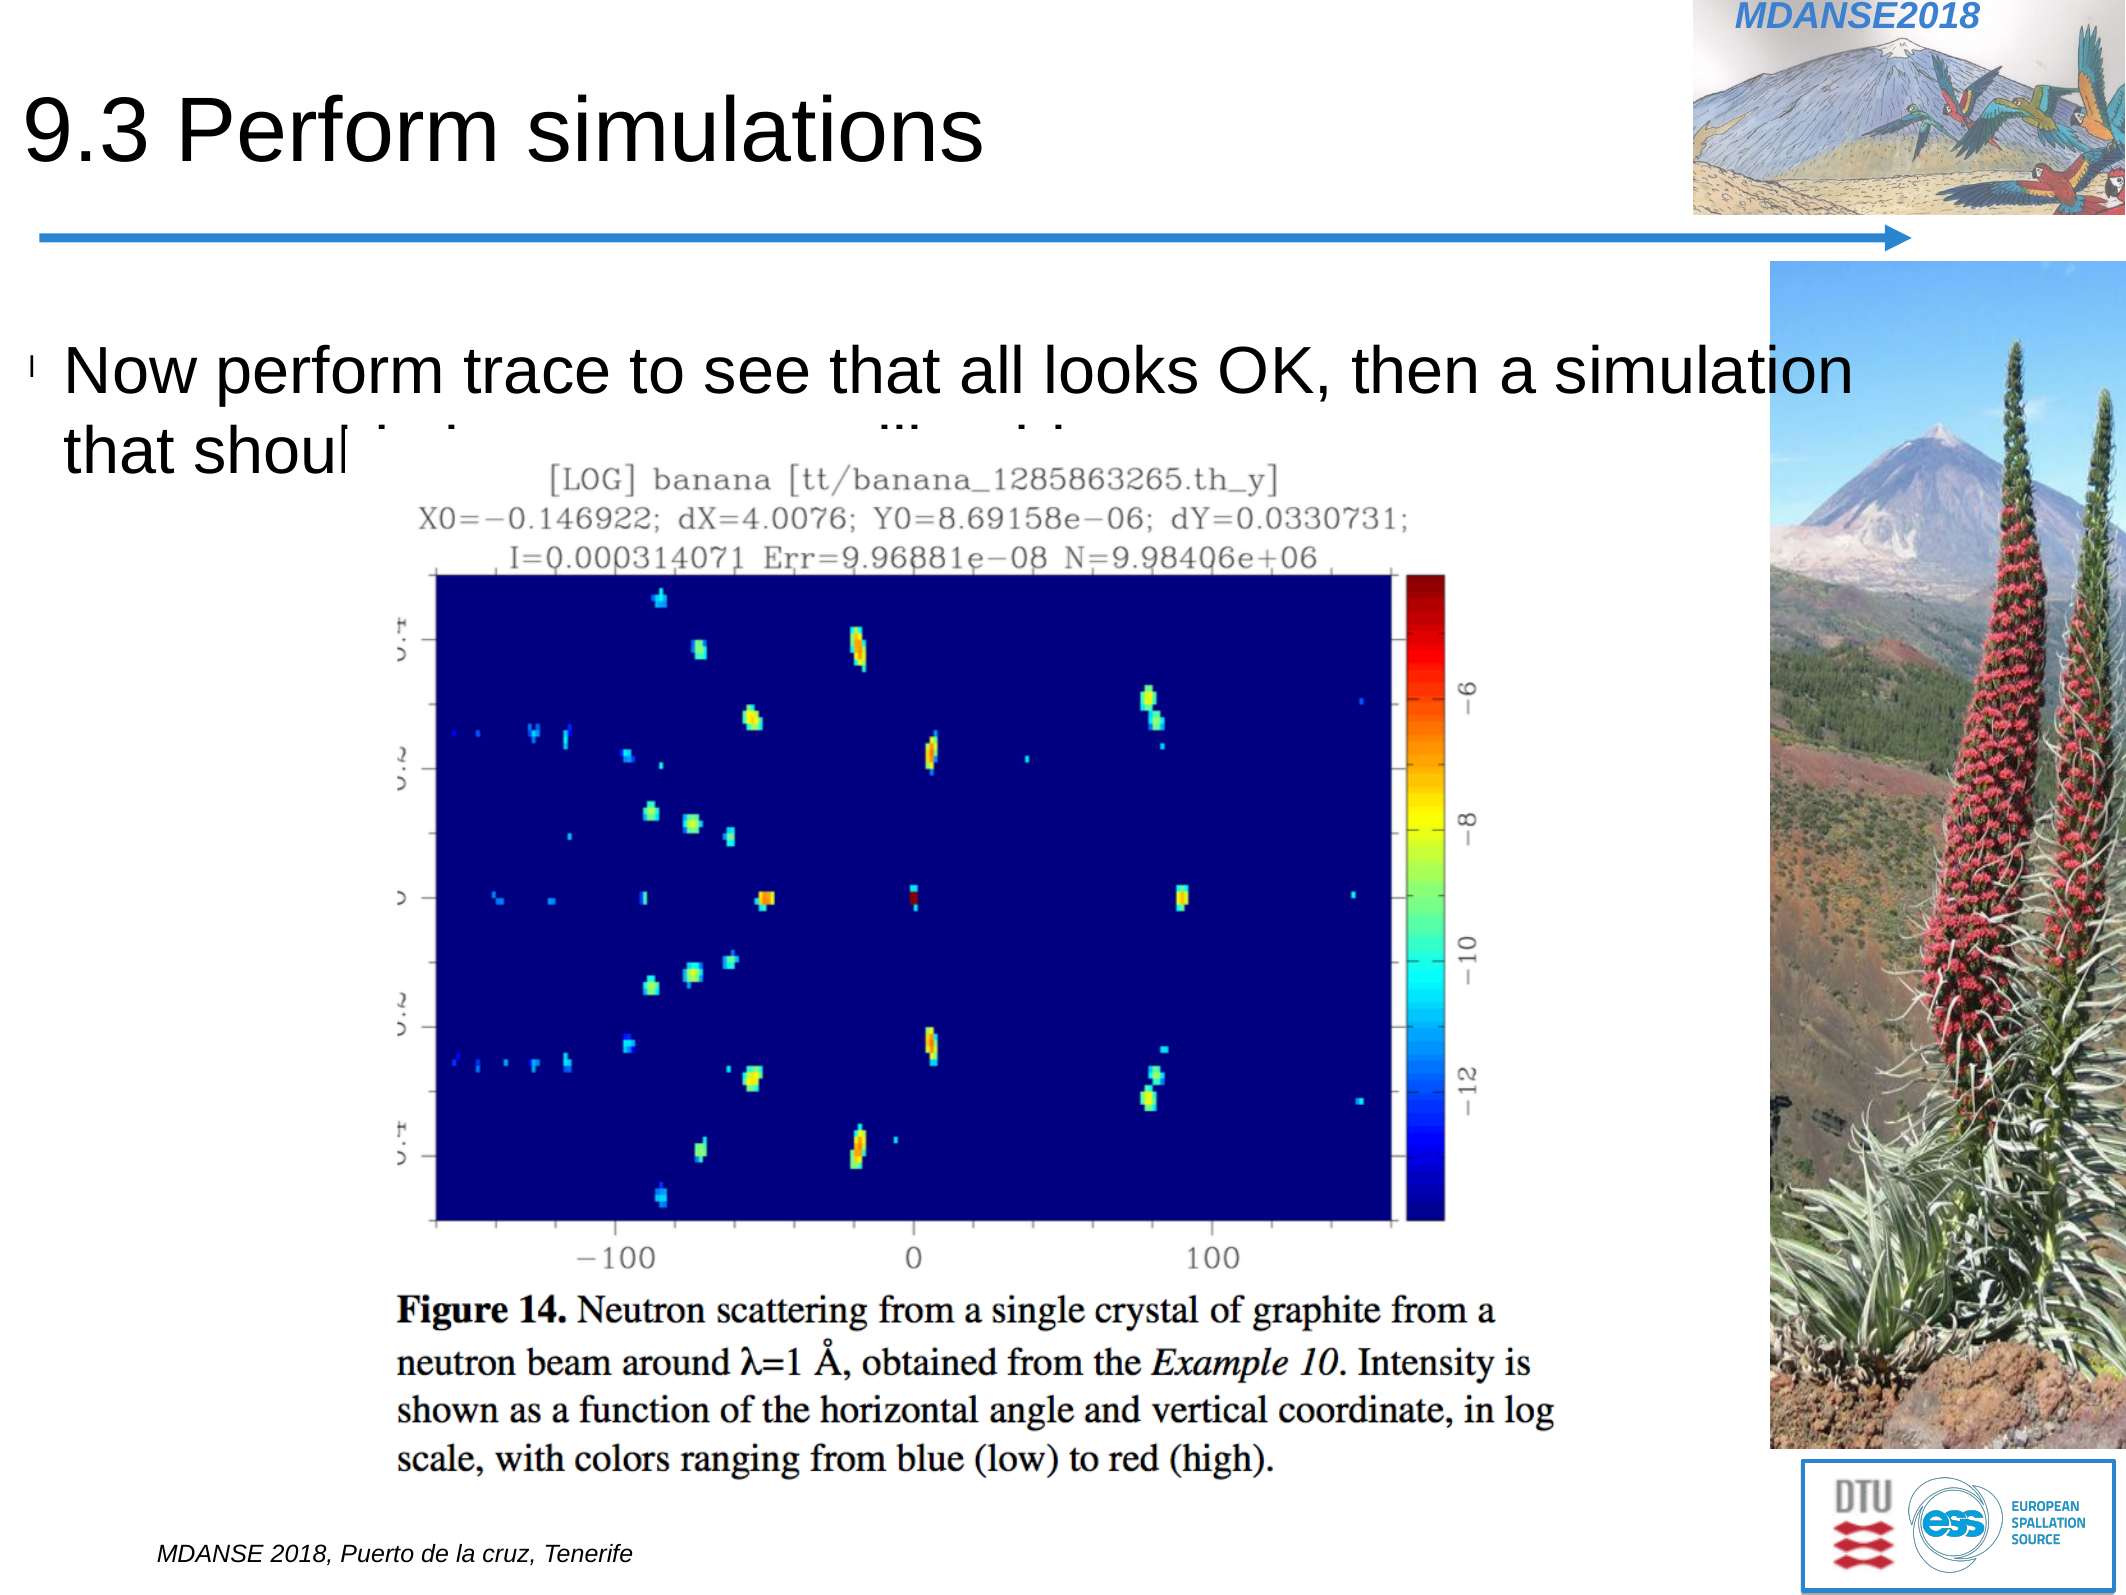

9.3 Perform simulations
Now perform trace to see that all looks OK, then a simulation that should give you output like this: